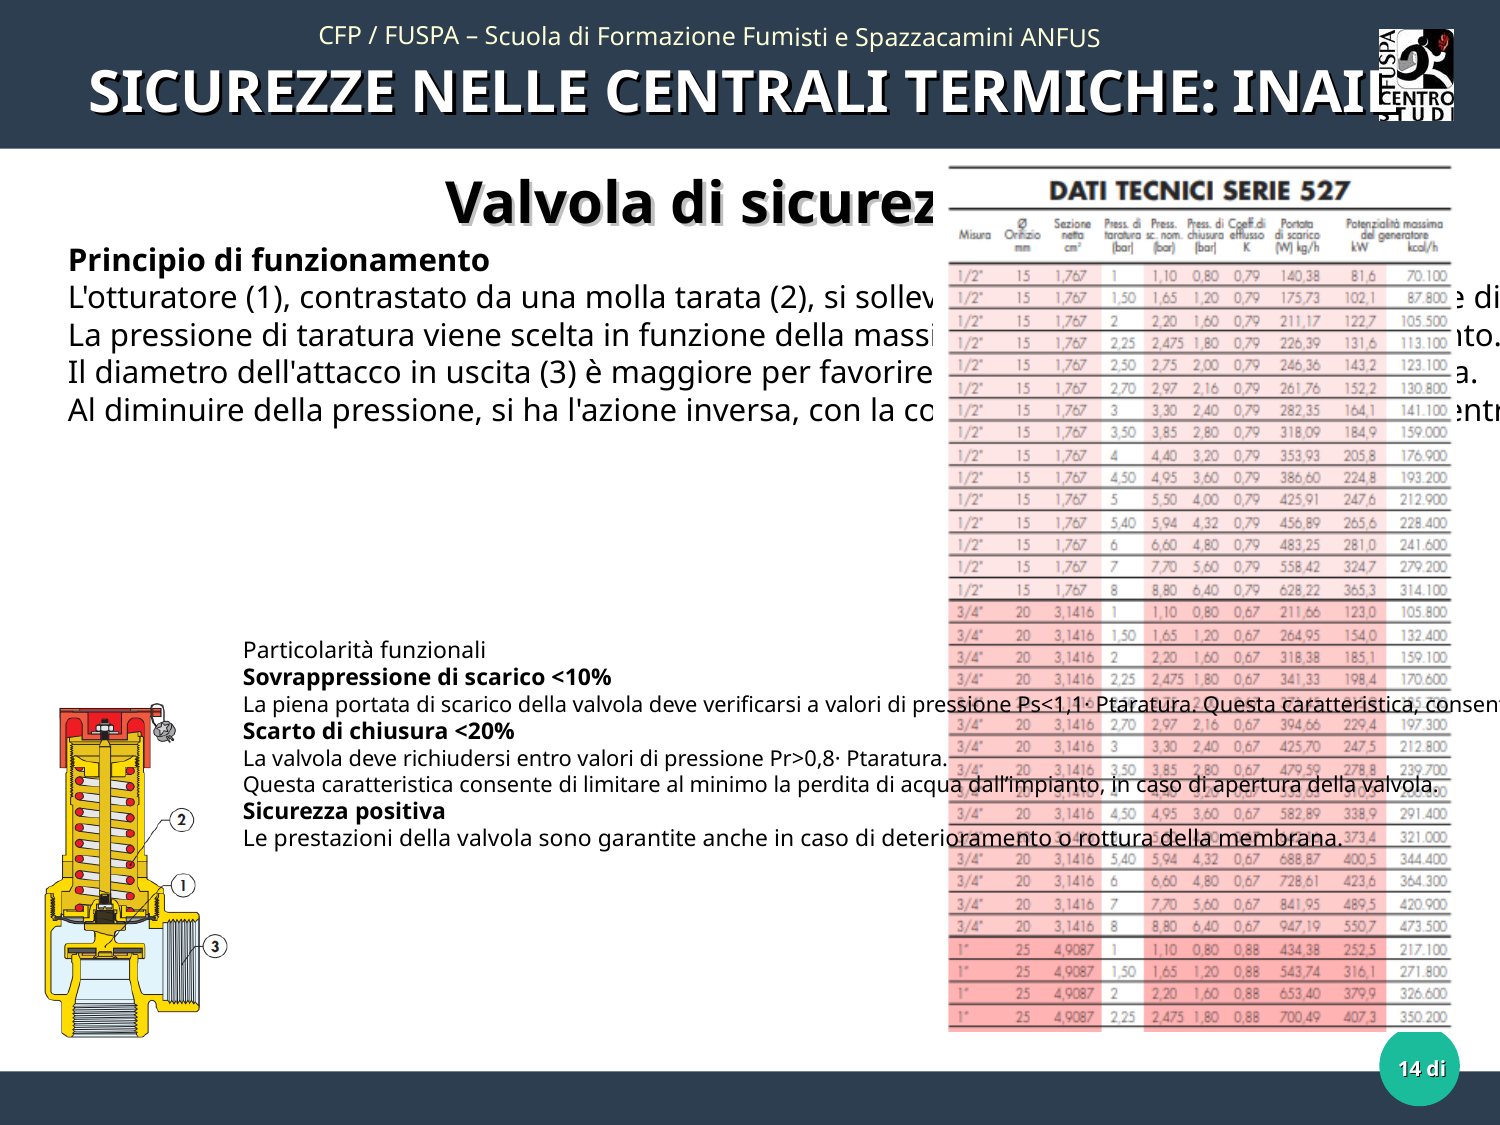

# Valvola di sicurezza
Principio di funzionamento
L'otturatore (1), contrastato da una molla tarata (2), si solleva al raggiungimento della pressione di taratura e apre completamente il passaggio di scarico.
La pressione di taratura viene scelta in funzione della massima pressione ammissibile in impianto.
Il diametro dell'attacco in uscita (3) è maggiore per favorire lo scarico della potenzialità richiesta.
Al diminuire della pressione, si ha l'azione inversa, con la conseguente richiusura della valvola entro le tolleranze imposte.
Particolarità funzionali
Sovrappressione di scarico <10%
La piena portata di scarico della valvola deve verificarsi a valori di pressione Ps<1,1· Ptaratura. Questa caratteristica, consente di disporre della giusta valvola a seconda del valore di pressione massima di esercizio dell’impianto o del generatore.
Scarto di chiusura <20%
La valvola deve richiudersi entro valori di pressione Pr>0,8· Ptaratura.
Questa caratteristica consente di limitare al minimo la perdita di acqua dall’impianto, in caso di apertura della valvola.
Sicurezza positiva
Le prestazioni della valvola sono garantite anche in caso di deterioramento o rottura della membrana.